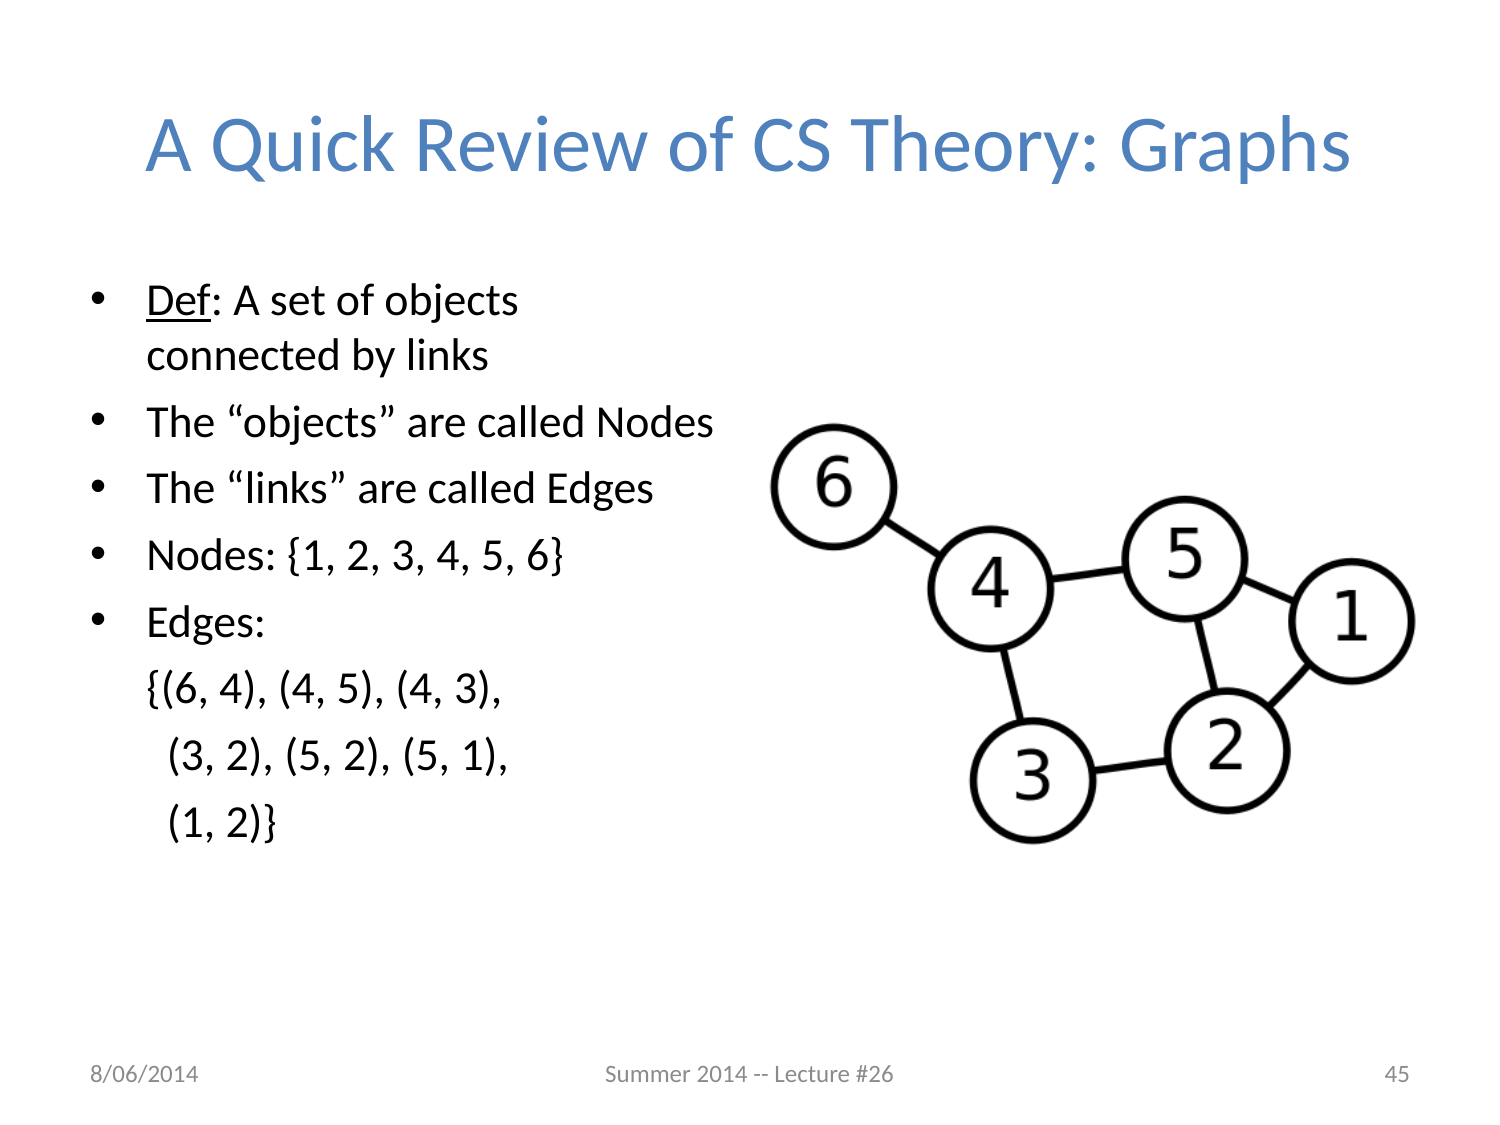

# A Quick Review of CS Theory: Graphs
Def: A set of objects connected by links
The “objects” are called Nodes
The “links” are called Edges
Nodes: {1, 2, 3, 4, 5, 6}
Edges:
{(6, 4), (4, 5), (4, 3),
 (3, 2), (5, 2), (5, 1),
 (1, 2)}
8/06/2014
Summer 2014 -- Lecture #26